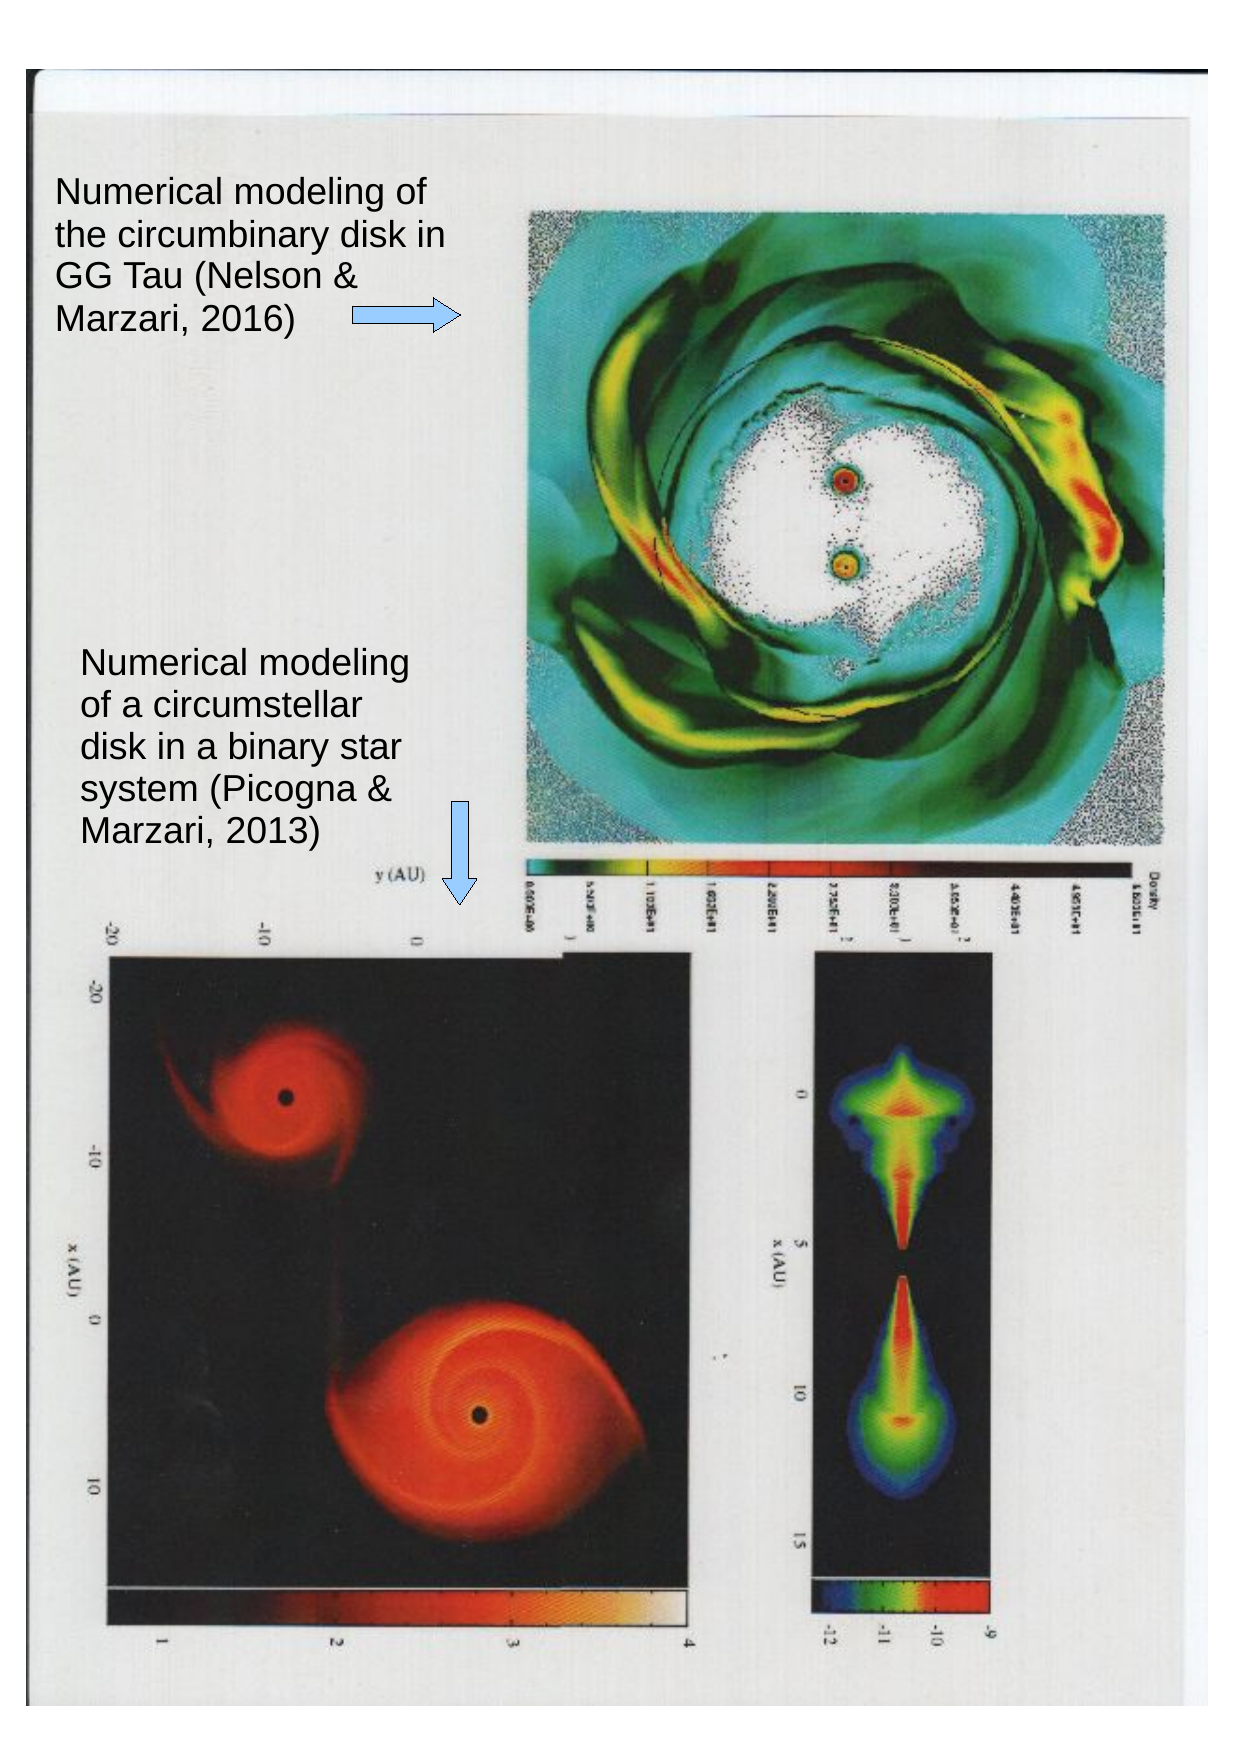

Numerical modeling of the circumbinary disk in GG Tau (Nelson & Marzari, 2016)
Numerical modeling of a circumstellar disk in a binary star system (Picogna & Marzari, 2013)